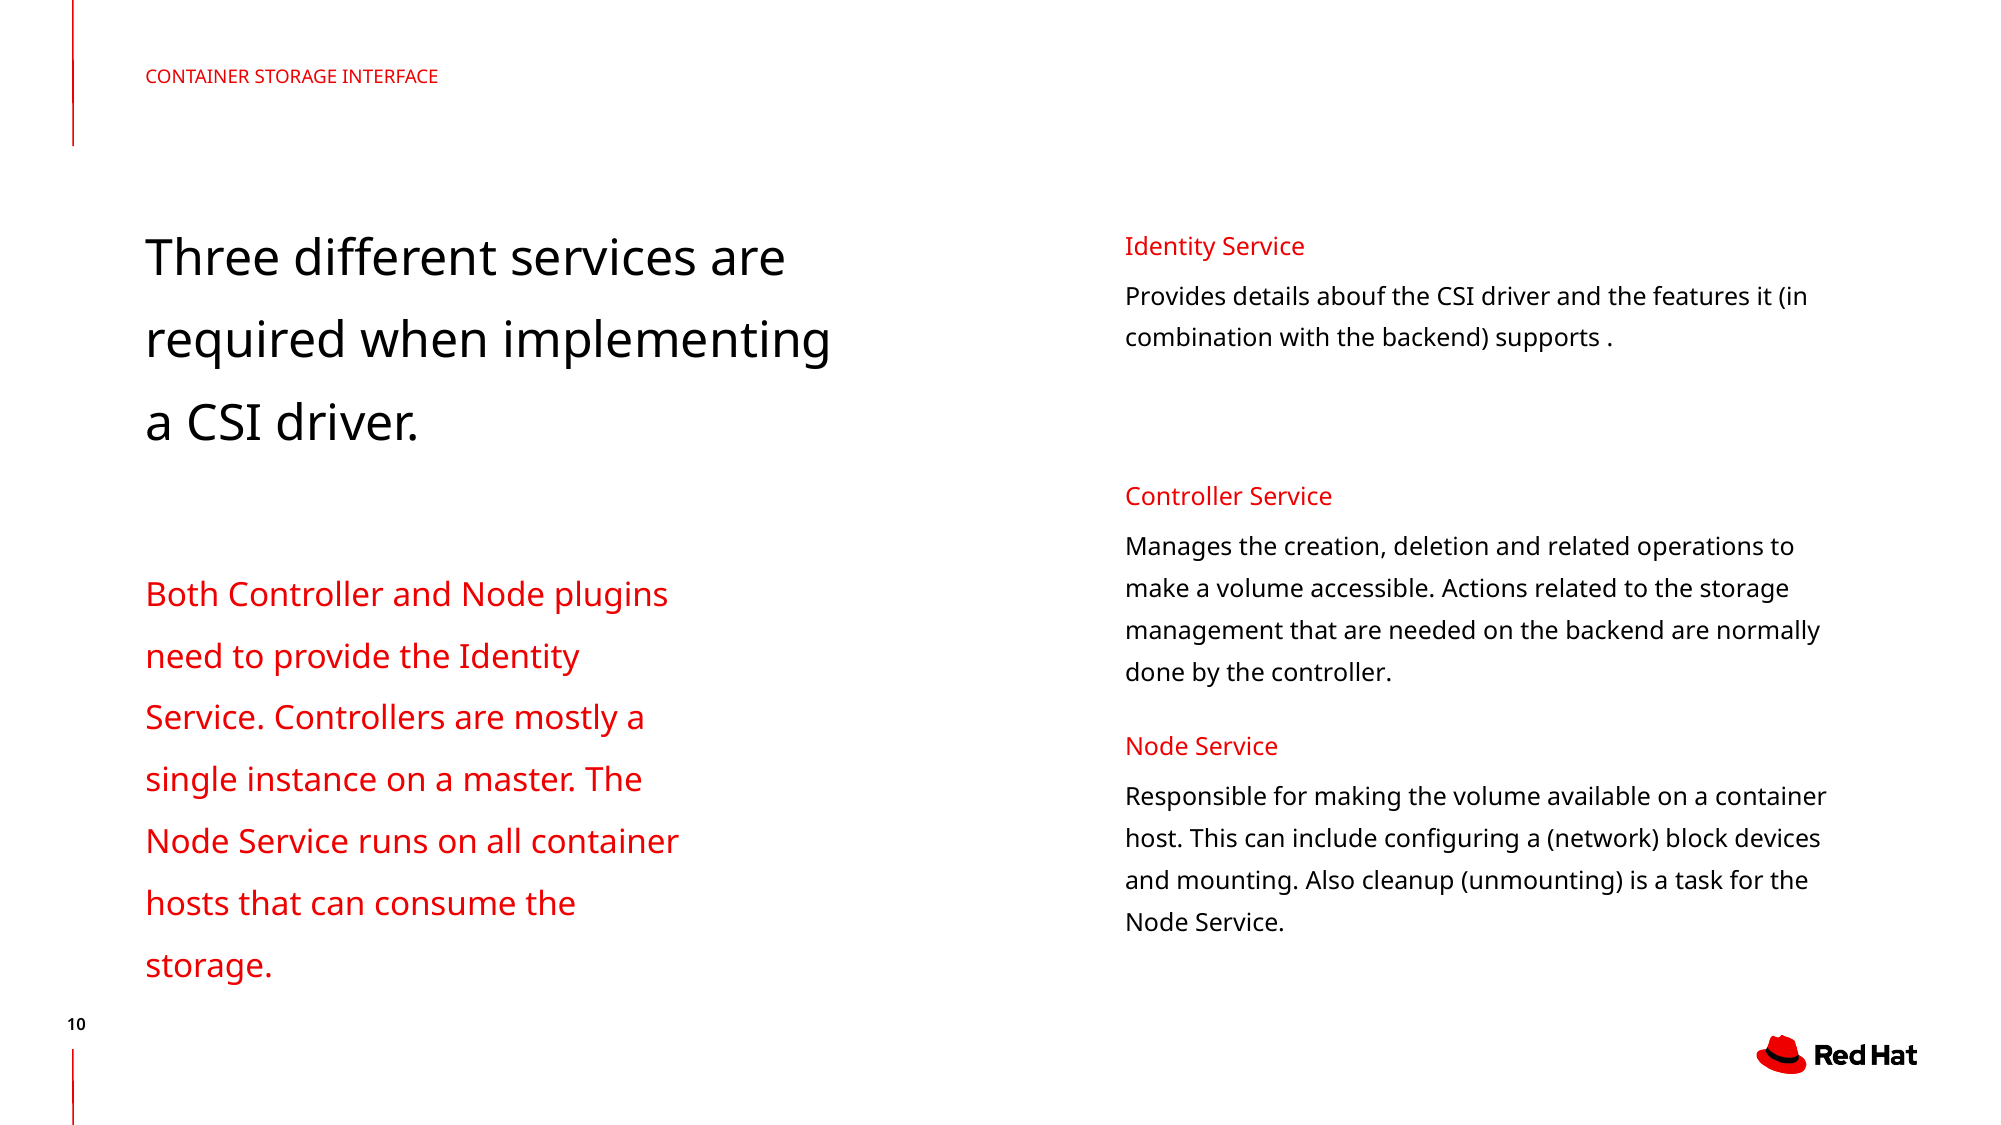

CONTAINER STORAGE INTERFACE
Three different services are required when implementing a CSI driver.
Identity Service
Provides details abouf the CSI driver and the features it (in combination with the backend) supports .
Controller Service
Manages the creation, deletion and related operations to make a volume accessible. Actions related to the storage management that are needed on the backend are normally done by the controller.
# Both Controller and Node plugins need to provide the Identity Service. Controllers are mostly a single instance on a master. The Node Service runs on all container hosts that can consume the storage.
Node Service
Responsible for making the volume available on a container host. This can include configuring a (network) block devices and mounting. Also cleanup (unmounting) is a task for the Node Service.
10